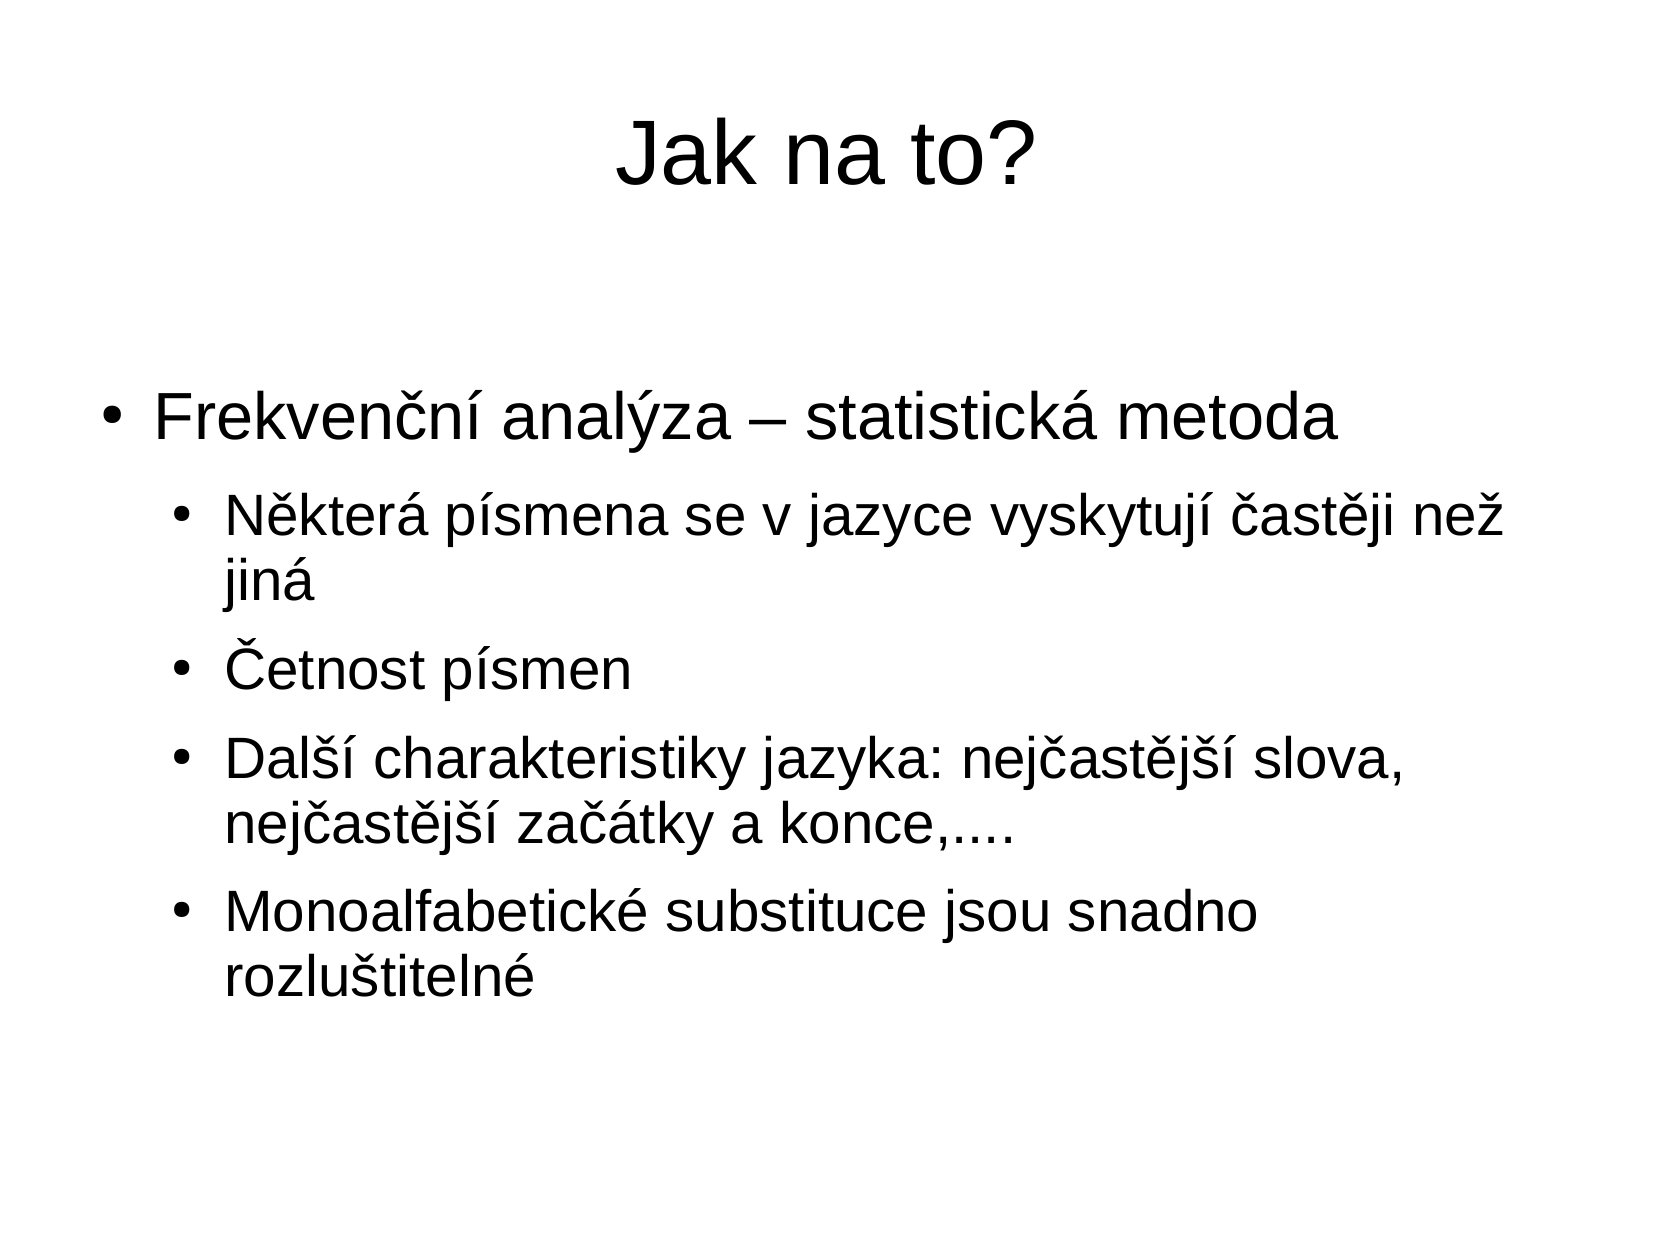

# Jak na to?
Frekvenční analýza – statistická metoda
Některá písmena se v jazyce vyskytují častěji než jiná
Četnost písmen
Další charakteristiky jazyka: nejčastější slova, nejčastější začátky a konce,....
Monoalfabetické substituce jsou snadno rozluštitelné